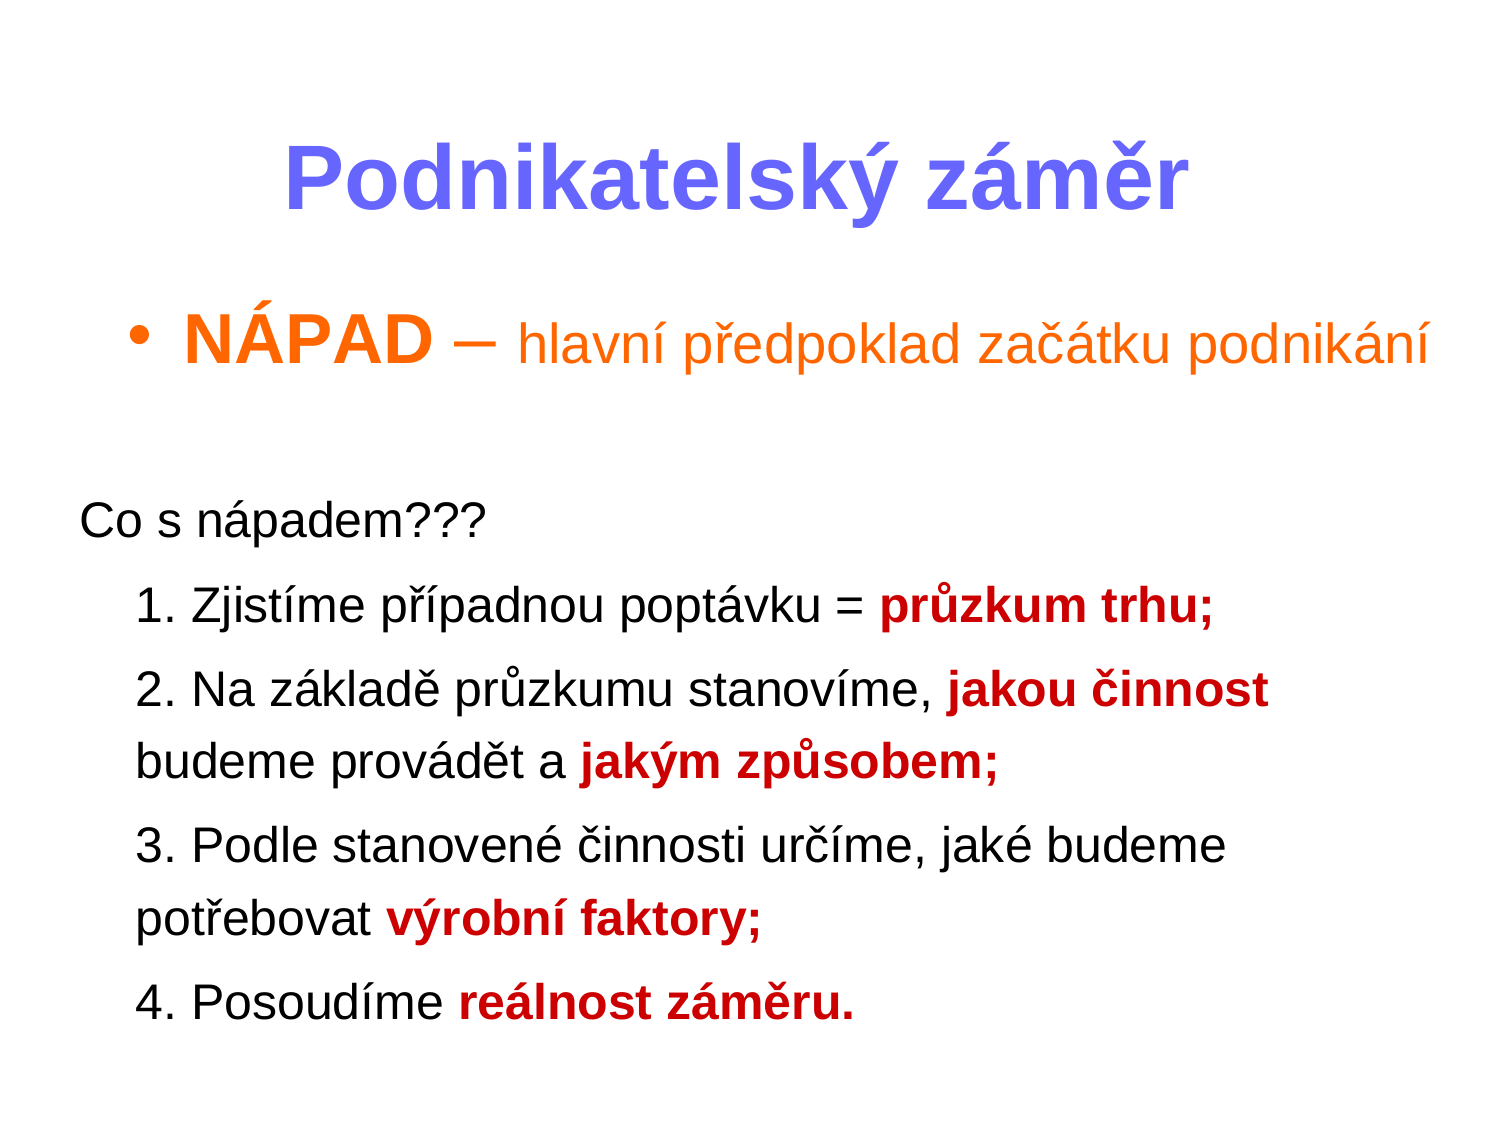

# Podnikatelský záměr
NÁPAD – hlavní předpoklad začátku podnikání
Co s nápadem???
	1. Zjistíme případnou poptávku = průzkum trhu;
	2. Na základě průzkumu stanovíme, jakou činnost budeme provádět a jakým způsobem;
	3. Podle stanovené činnosti určíme, jaké budeme potřebovat výrobní faktory;
	4. Posoudíme reálnost záměru.